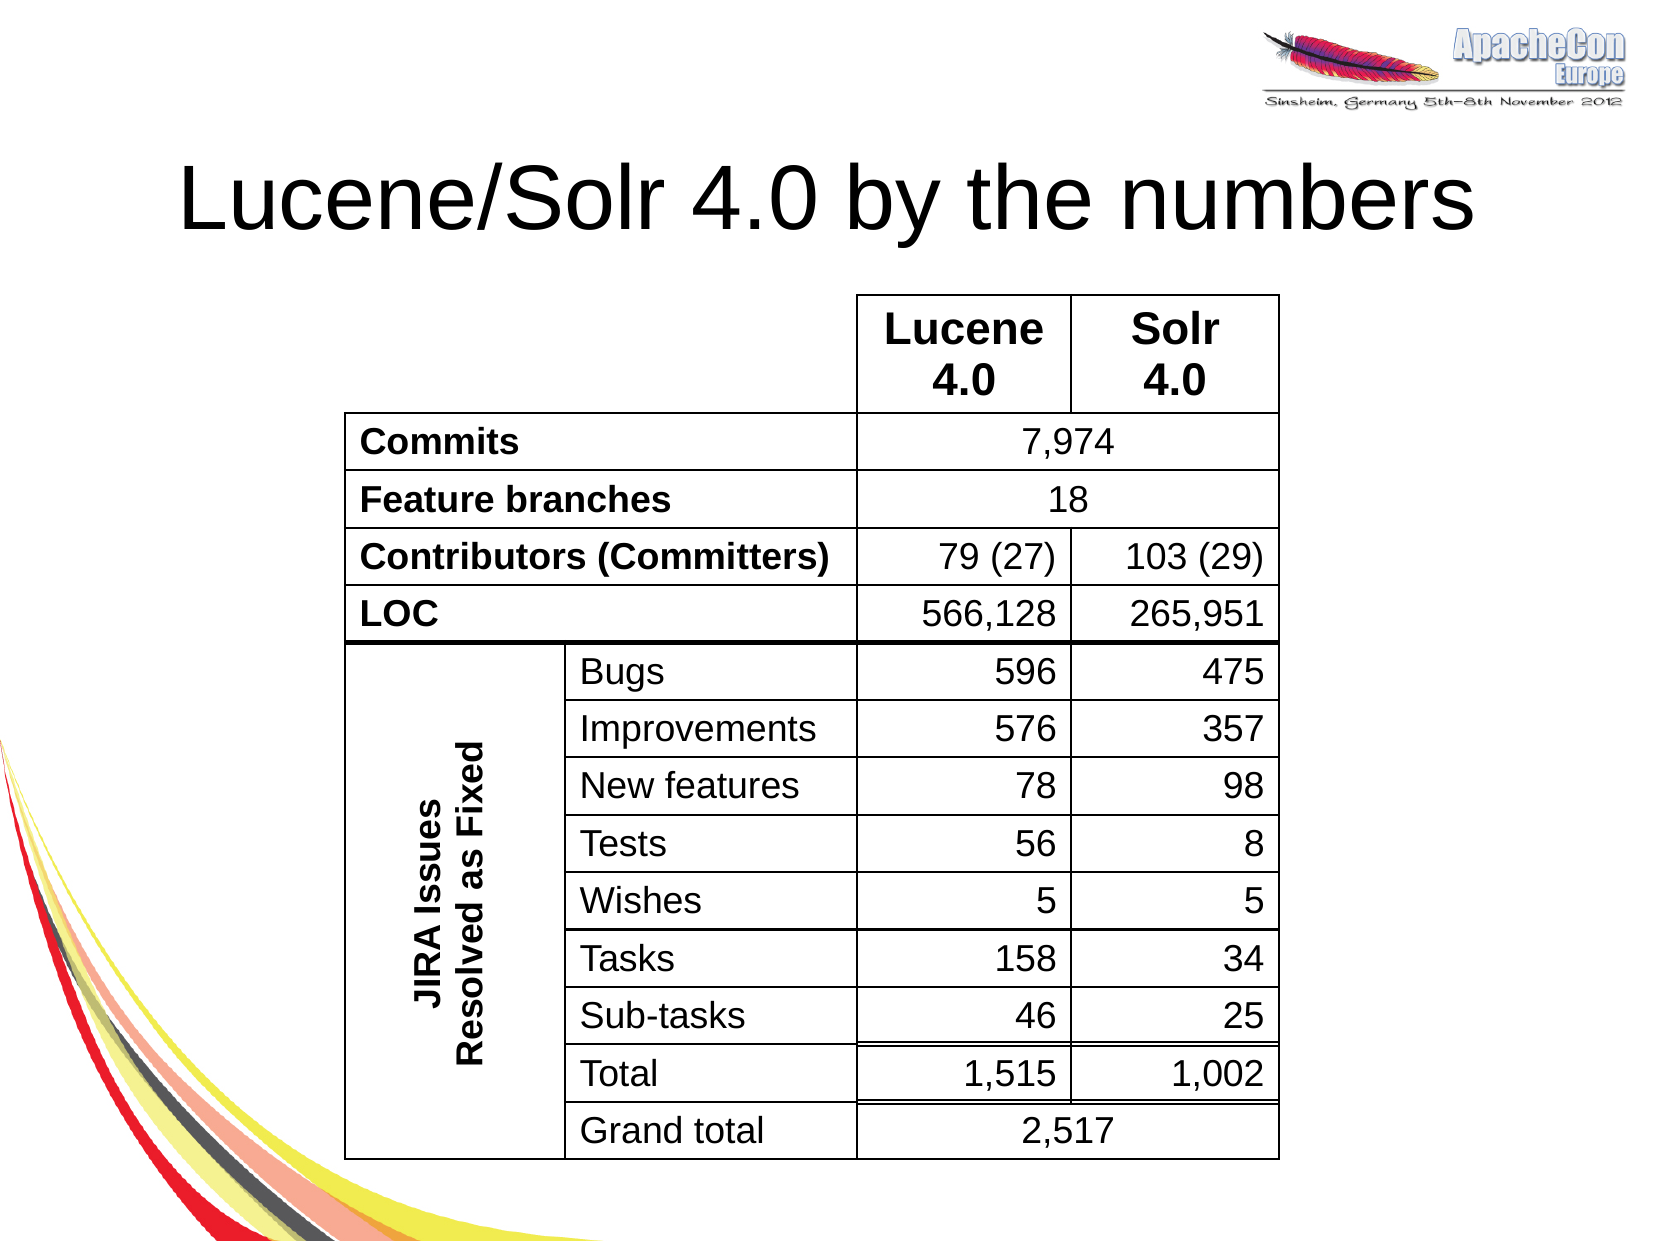

# Lucene/Solr 4.0 by the numbers
| | | Lucene 4.0 | Solr 4.0 |
| --- | --- | --- | --- |
| Commits | | 7,974 | |
| Feature branches | | 18 | |
| Contributors (Committers) | | 79 (27) | 103 (29) |
| LOC | | 566,128 | 265,951 |
| | Bugs | 596 | 475 |
| | Improvements | 576 | 357 |
| | New features | 78 | 98 |
| | Tests | 56 | 8 |
| | Wishes | 5 | 5 |
| | Tasks | 158 | 34 |
| | Sub-tasks | 46 | 25 |
| | Total | 1,515 | 1,002 |
| | Grand total | 2,517 | |
JIRA Issues
Resolved as Fixed